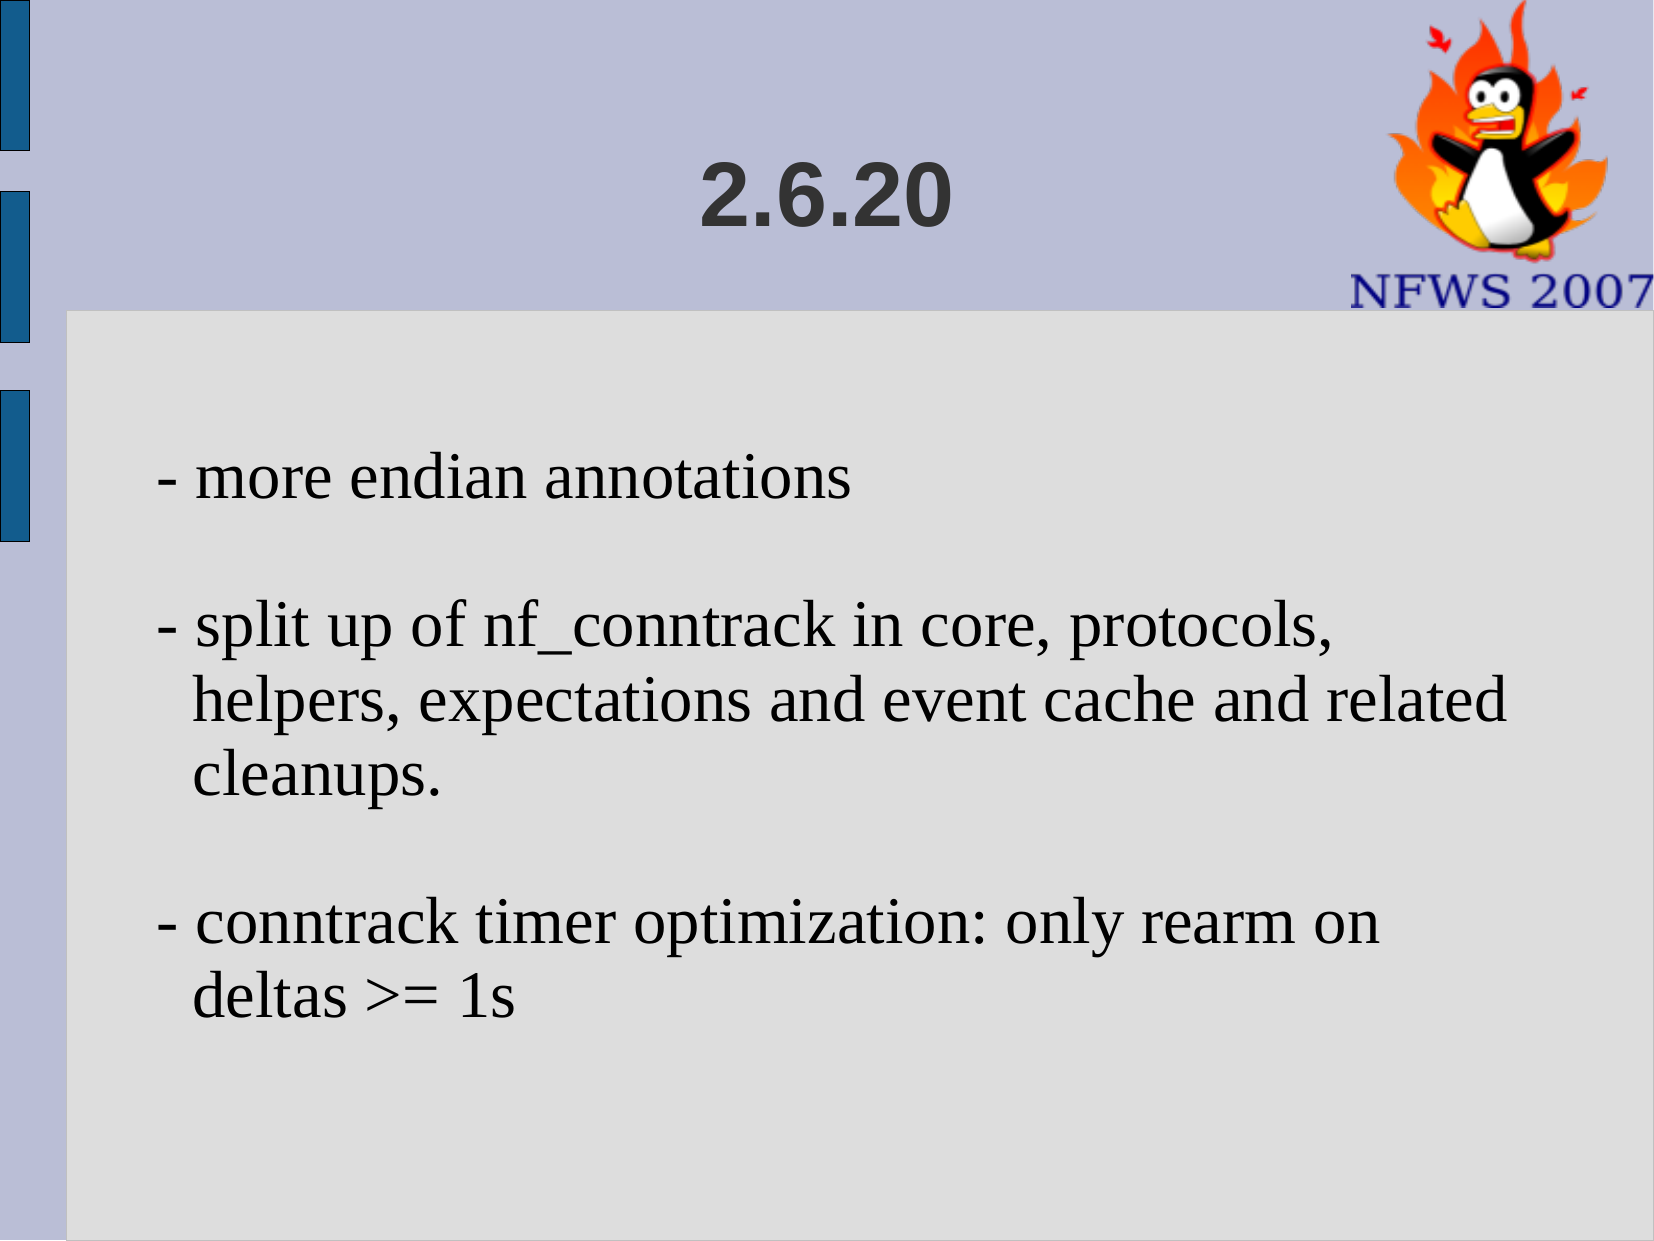

# 2.6.20
- more endian annotations
- split up of nf_conntrack in core, protocols, helpers, expectations and event cache and related cleanups.
- conntrack timer optimization: only rearm on deltas >= 1s